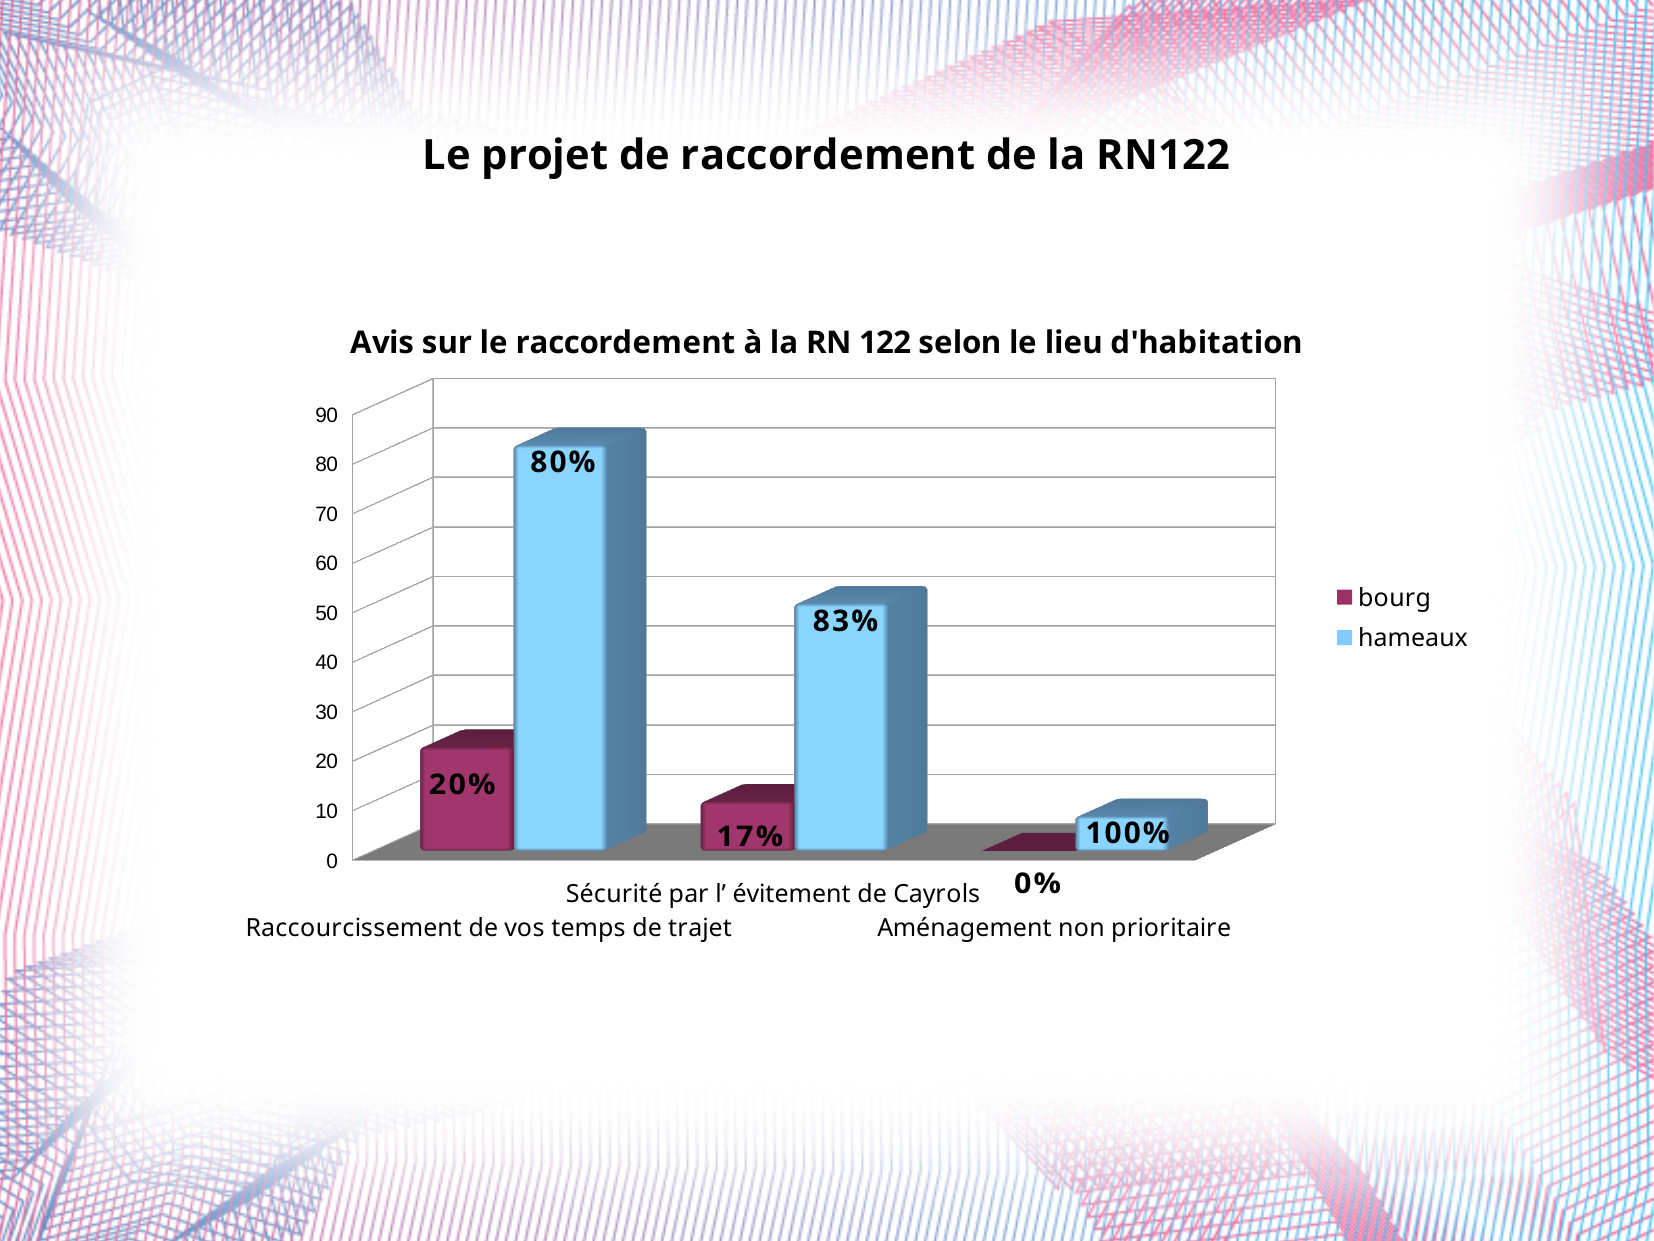

# Le projet de raccordement de la RN122
[unsupported chart]